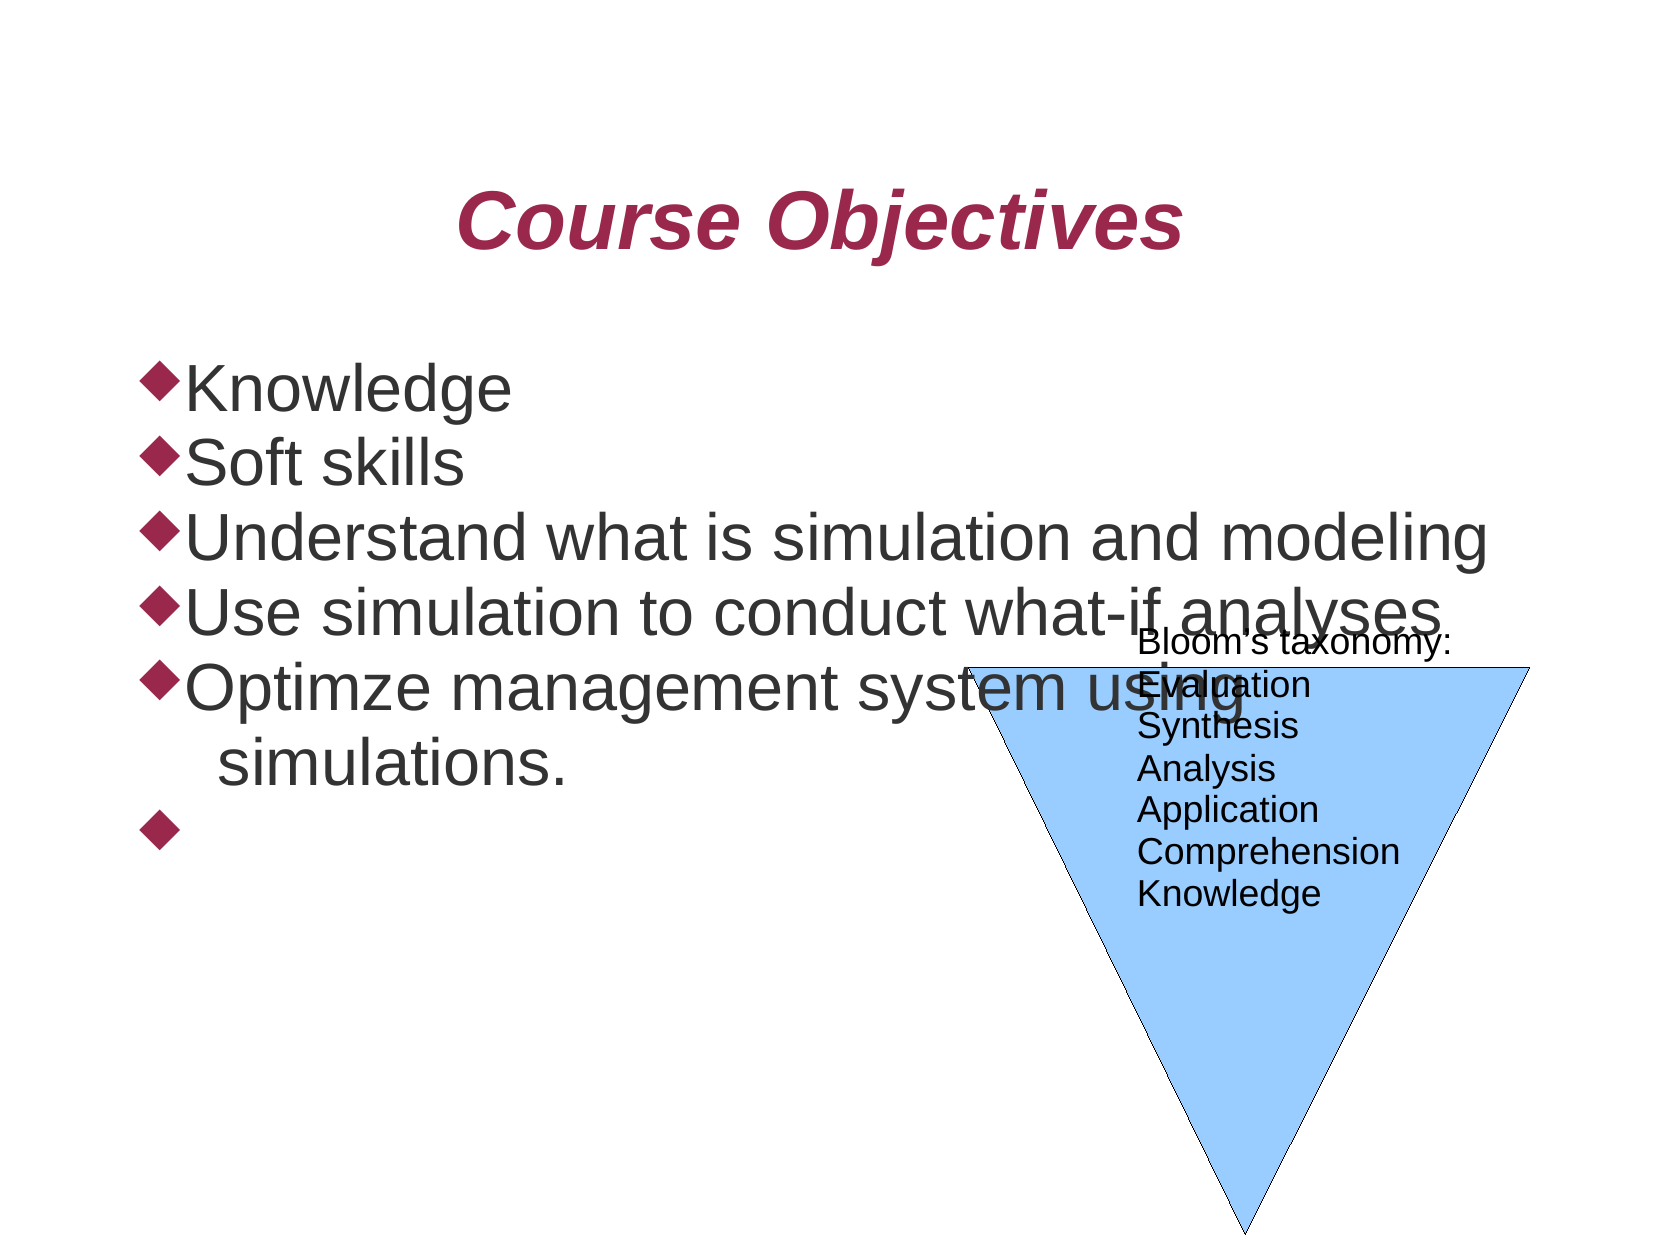

# Course Objectives
Knowledge
Soft skills
Understand what is simulation and modeling
Use simulation to conduct what-if analyses
Optimze management system using simulations.
Bloom’s taxonomy:
Evaluation
Synthesis
Analysis
Application
Comprehension
Knowledge